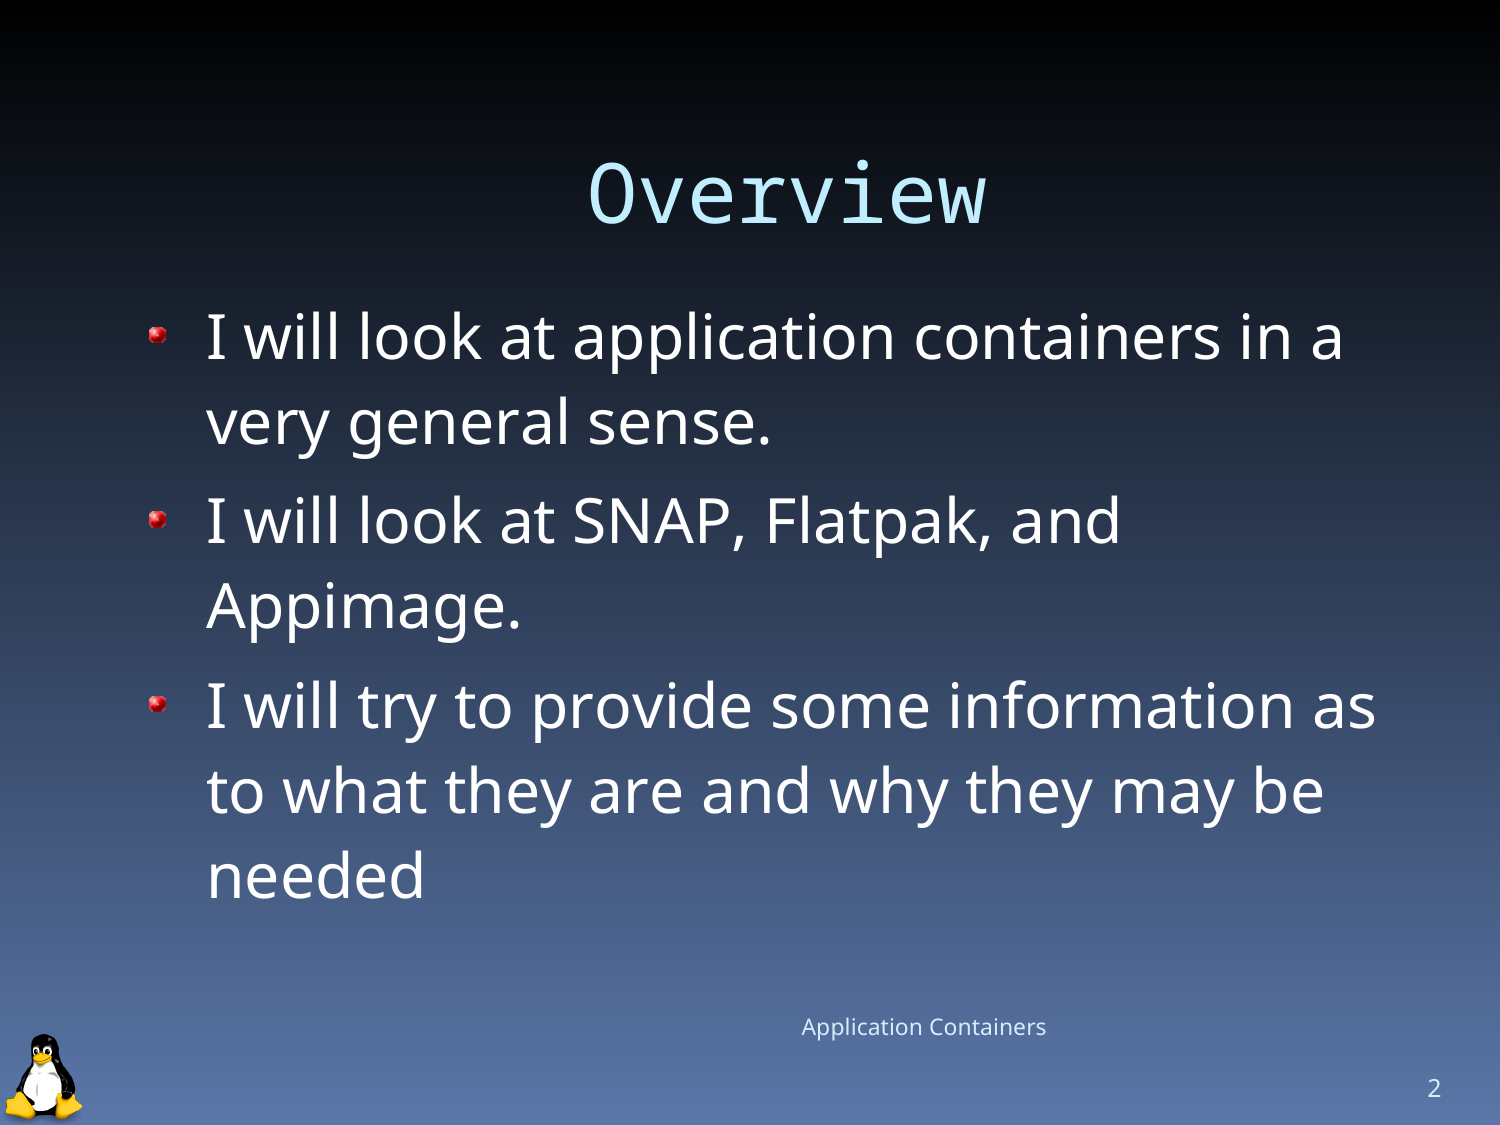

# Overview
I will look at application containers in a very general sense.
I will look at SNAP, Flatpak, and Appimage.
I will try to provide some information as to what they are and why they may be needed
Application Containers
2